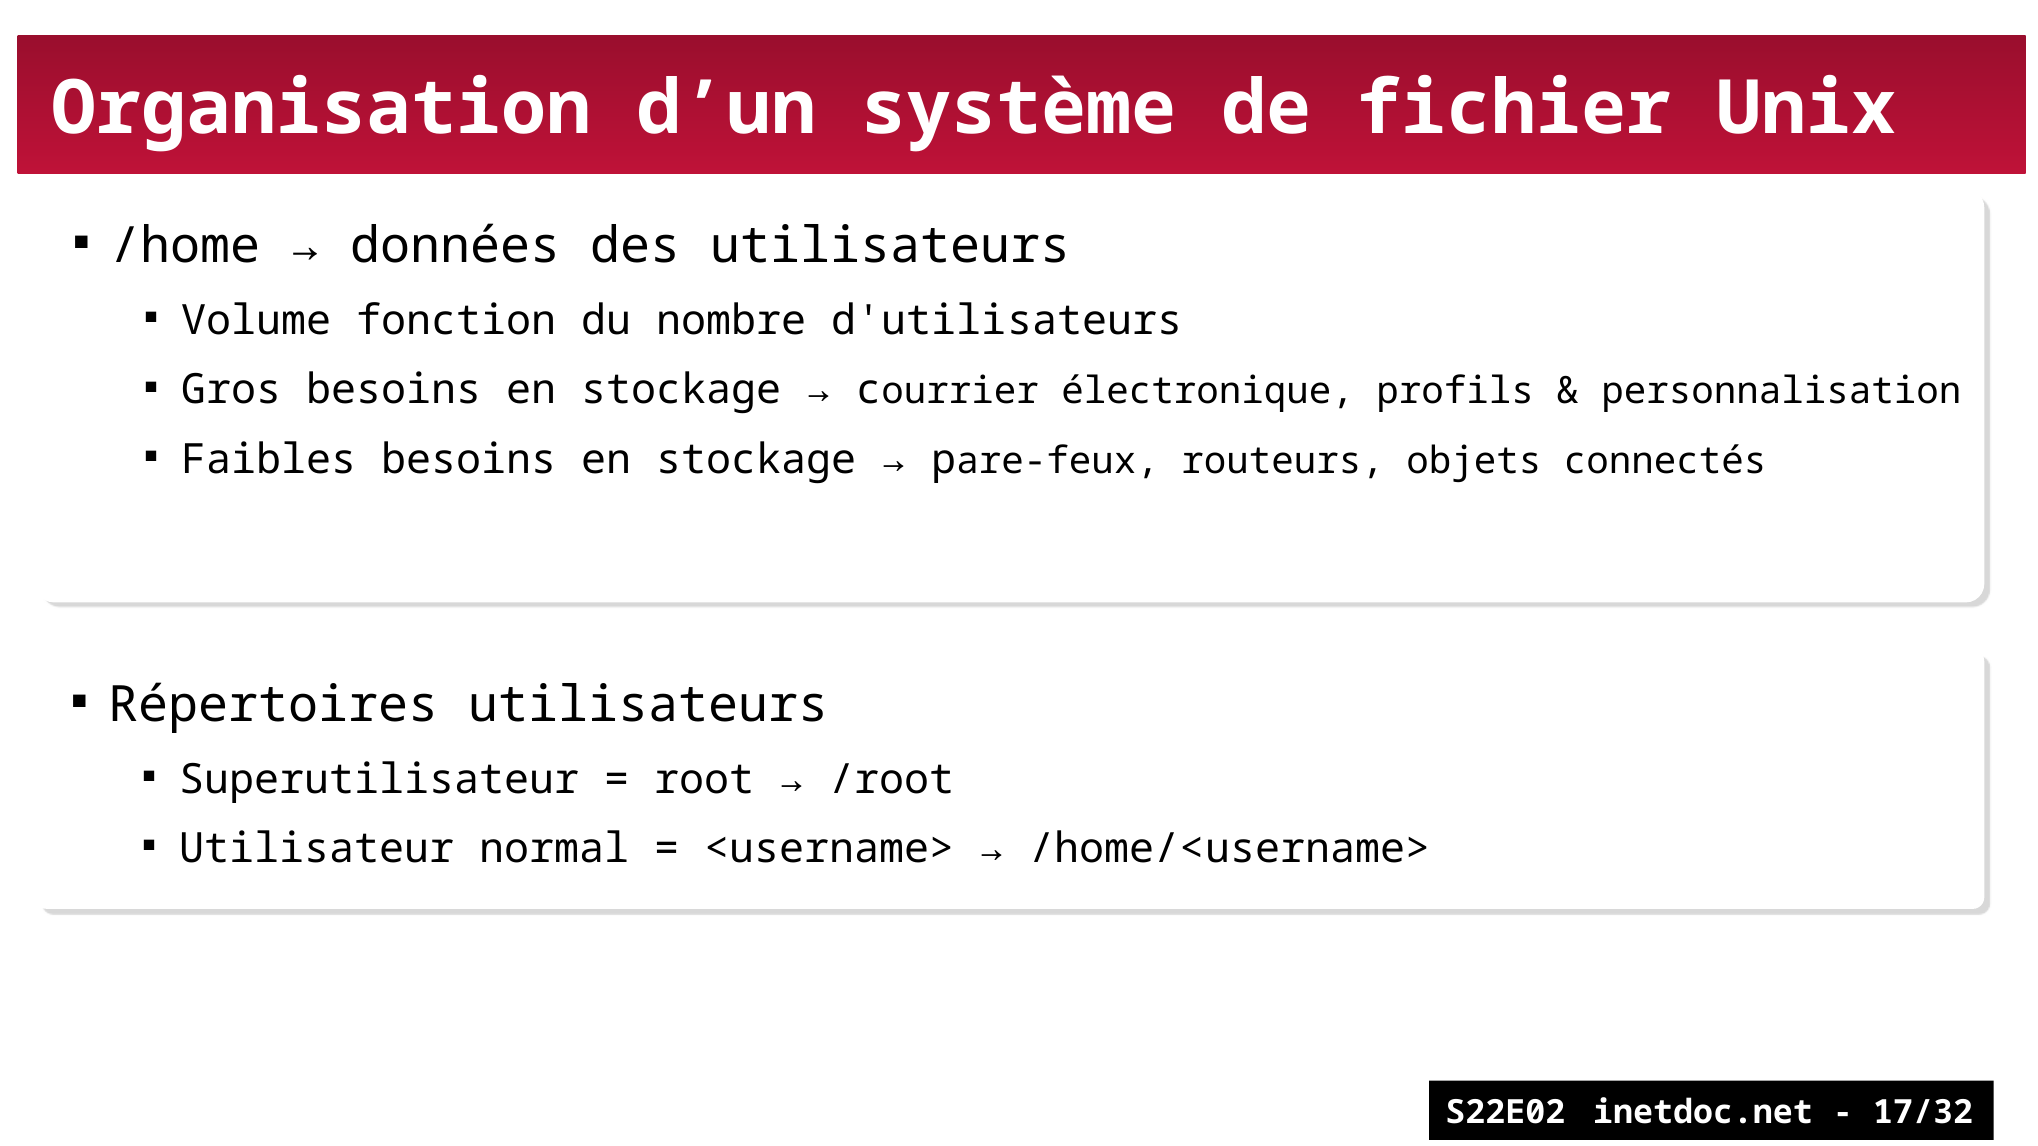

Organisation d’un système de fichier Unix
/home → données des utilisateurs
Volume fonction du nombre d'utilisateurs
Gros besoins en stockage → courrier électronique, profils & personnalisation
Faibles besoins en stockage → pare-feux, routeurs, objets connectés
Répertoires utilisateurs
Superutilisateur = root → /root
Utilisateur normal = <username> → /home/<username>
S22E02	inetdoc.net - /32